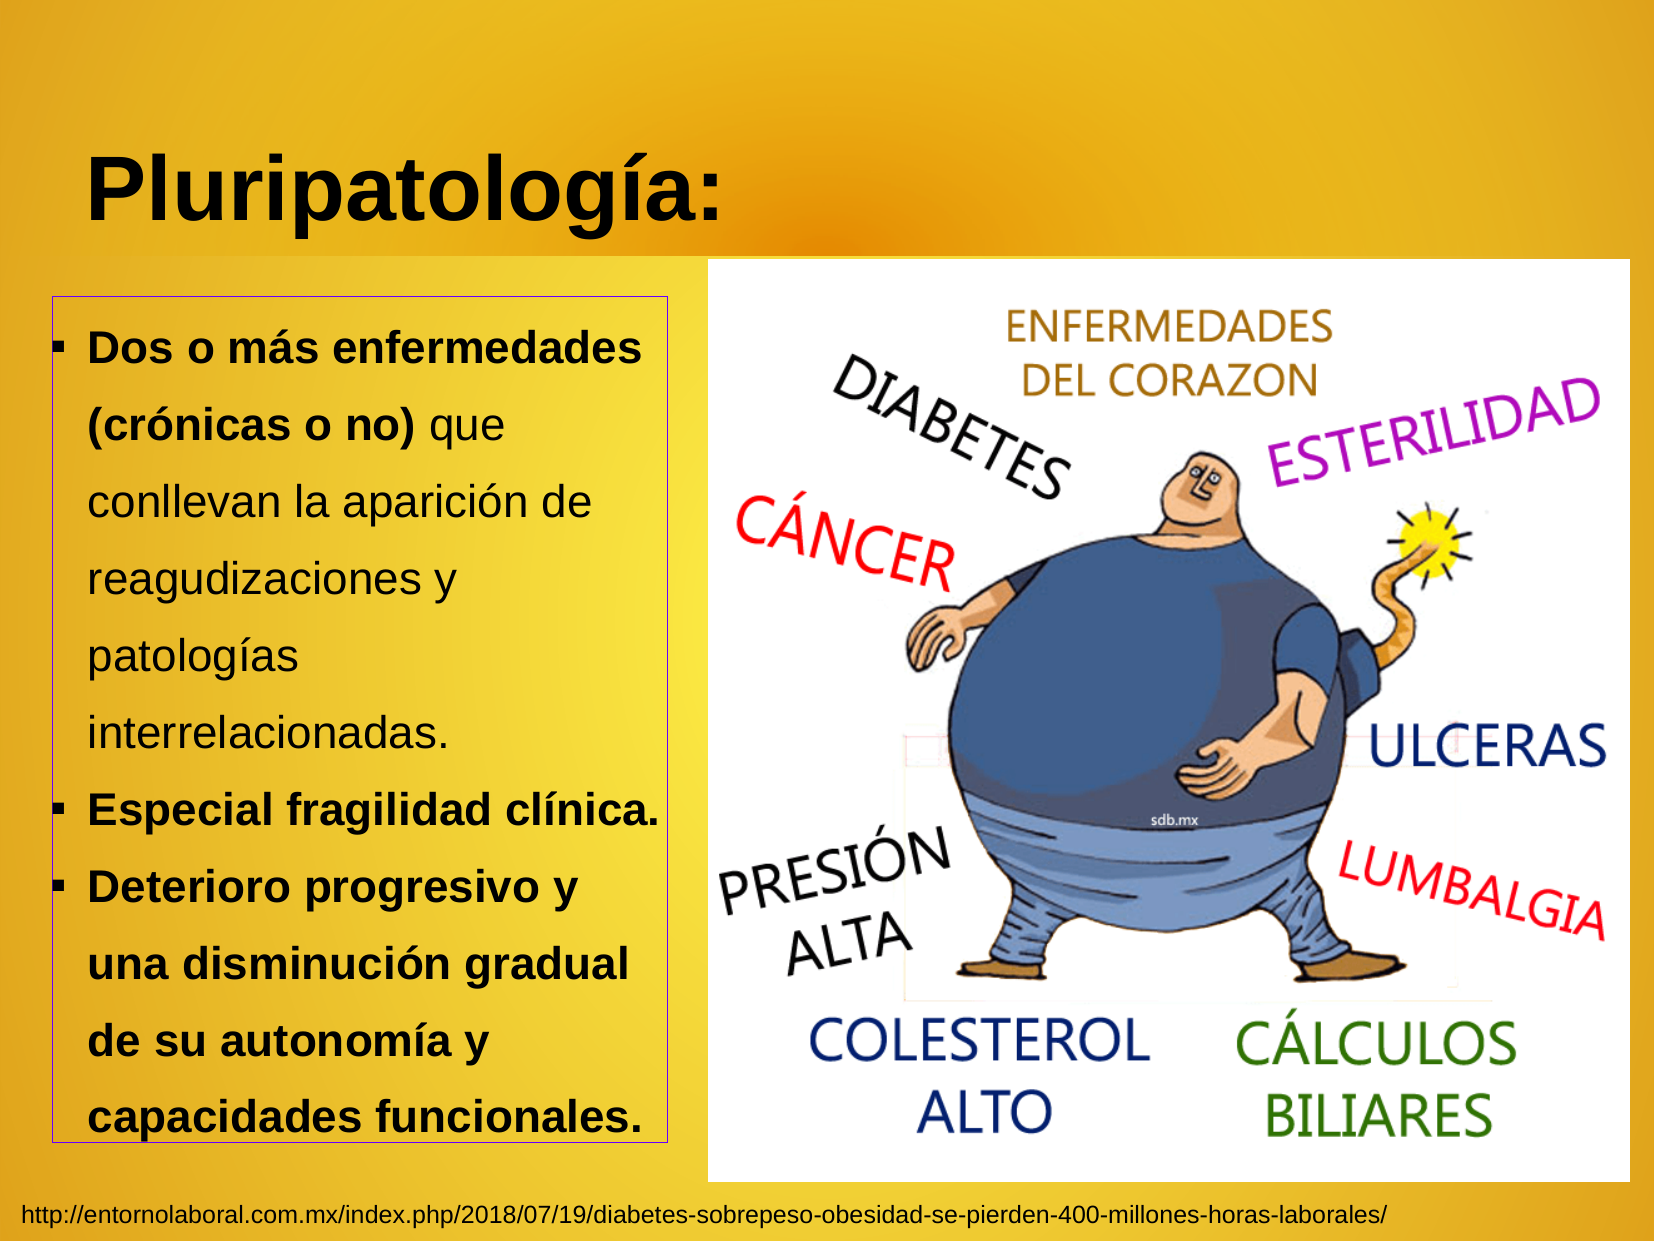

Pluripatología:
Dos o más enfermedades (crónicas o no) que conllevan la aparición de reagudizaciones y patologías interrelacionadas.
Especial fragilidad clínica.
Deterioro progresivo y una disminución gradual de su autonomía y capacidades funcionales.
http://entornolaboral.com.mx/index.php/2018/07/19/diabetes-sobrepeso-obesidad-se-pierden-400-millones-horas-laborales/